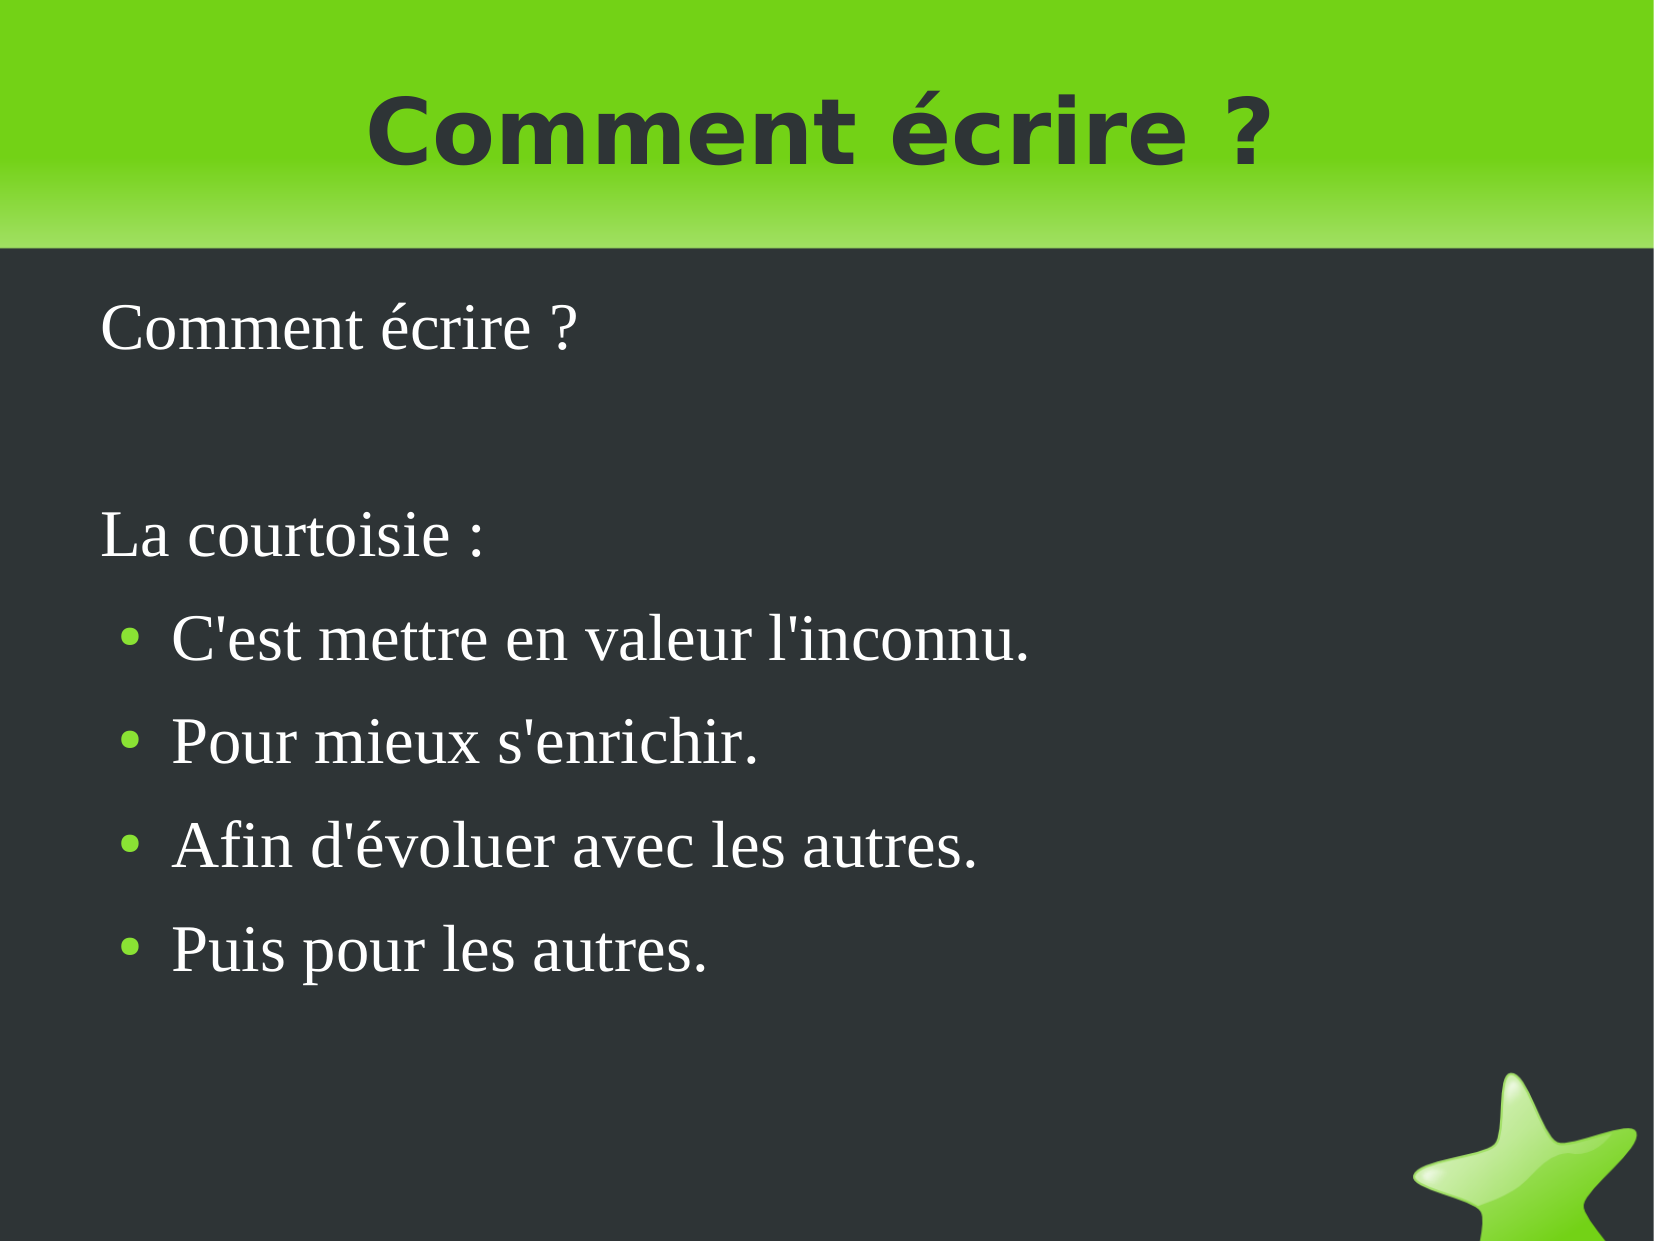

# Comment écrire ?
Comment écrire ?
La courtoisie :
C'est mettre en valeur l'inconnu.
Pour mieux s'enrichir.
Afin d'évoluer avec les autres.
Puis pour les autres.